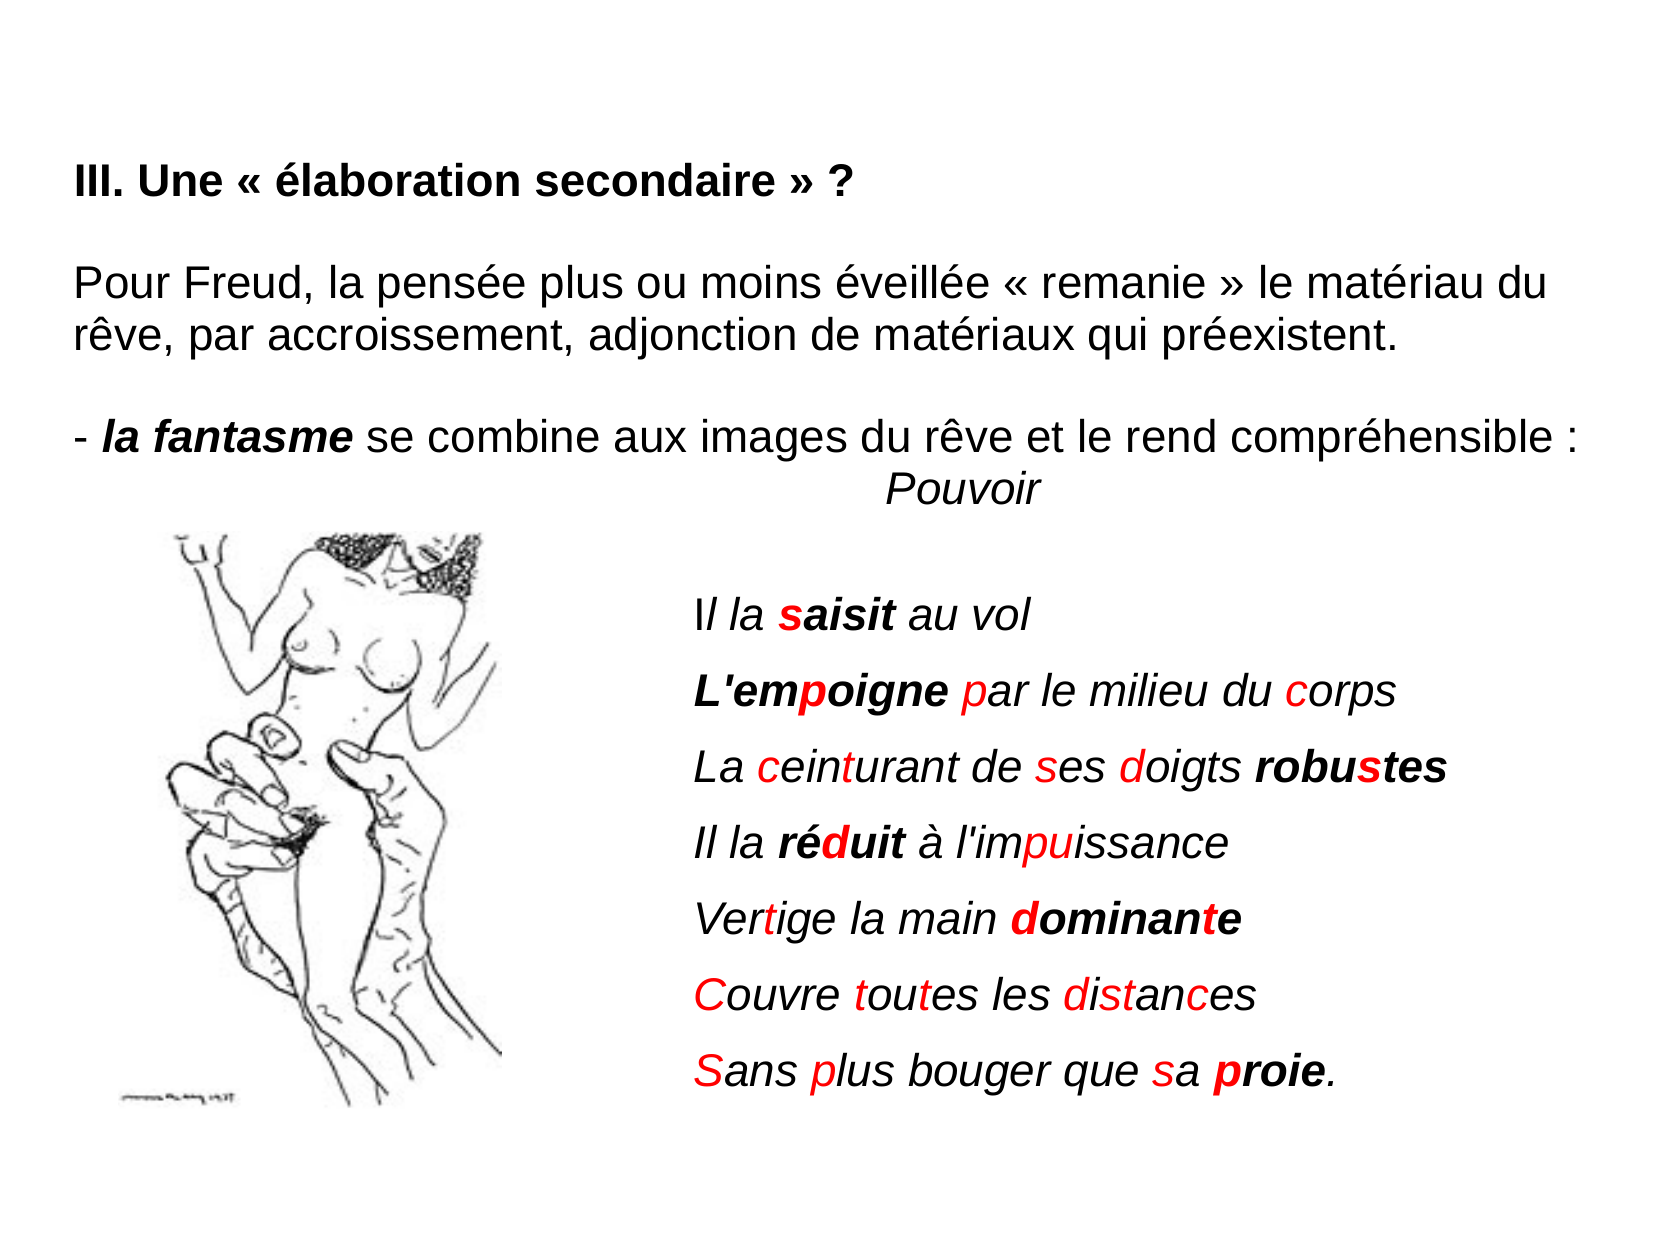

III. Une « élaboration secondaire » ?
Pour Freud, la pensée plus ou moins éveillée « remanie » le matériau du rêve, par accroissement, adjonction de matériaux qui préexistent.
- la fantasme se combine aux images du rêve et le rend compréhensible :
											Pouvoir
Il la saisit au vol
L'empoigne par le milieu du corps
La ceinturant de ses doigts robustes
Il la réduit à l'impuissance
Vertige la main dominante
Couvre toutes les distances
Sans plus bouger que sa proie.